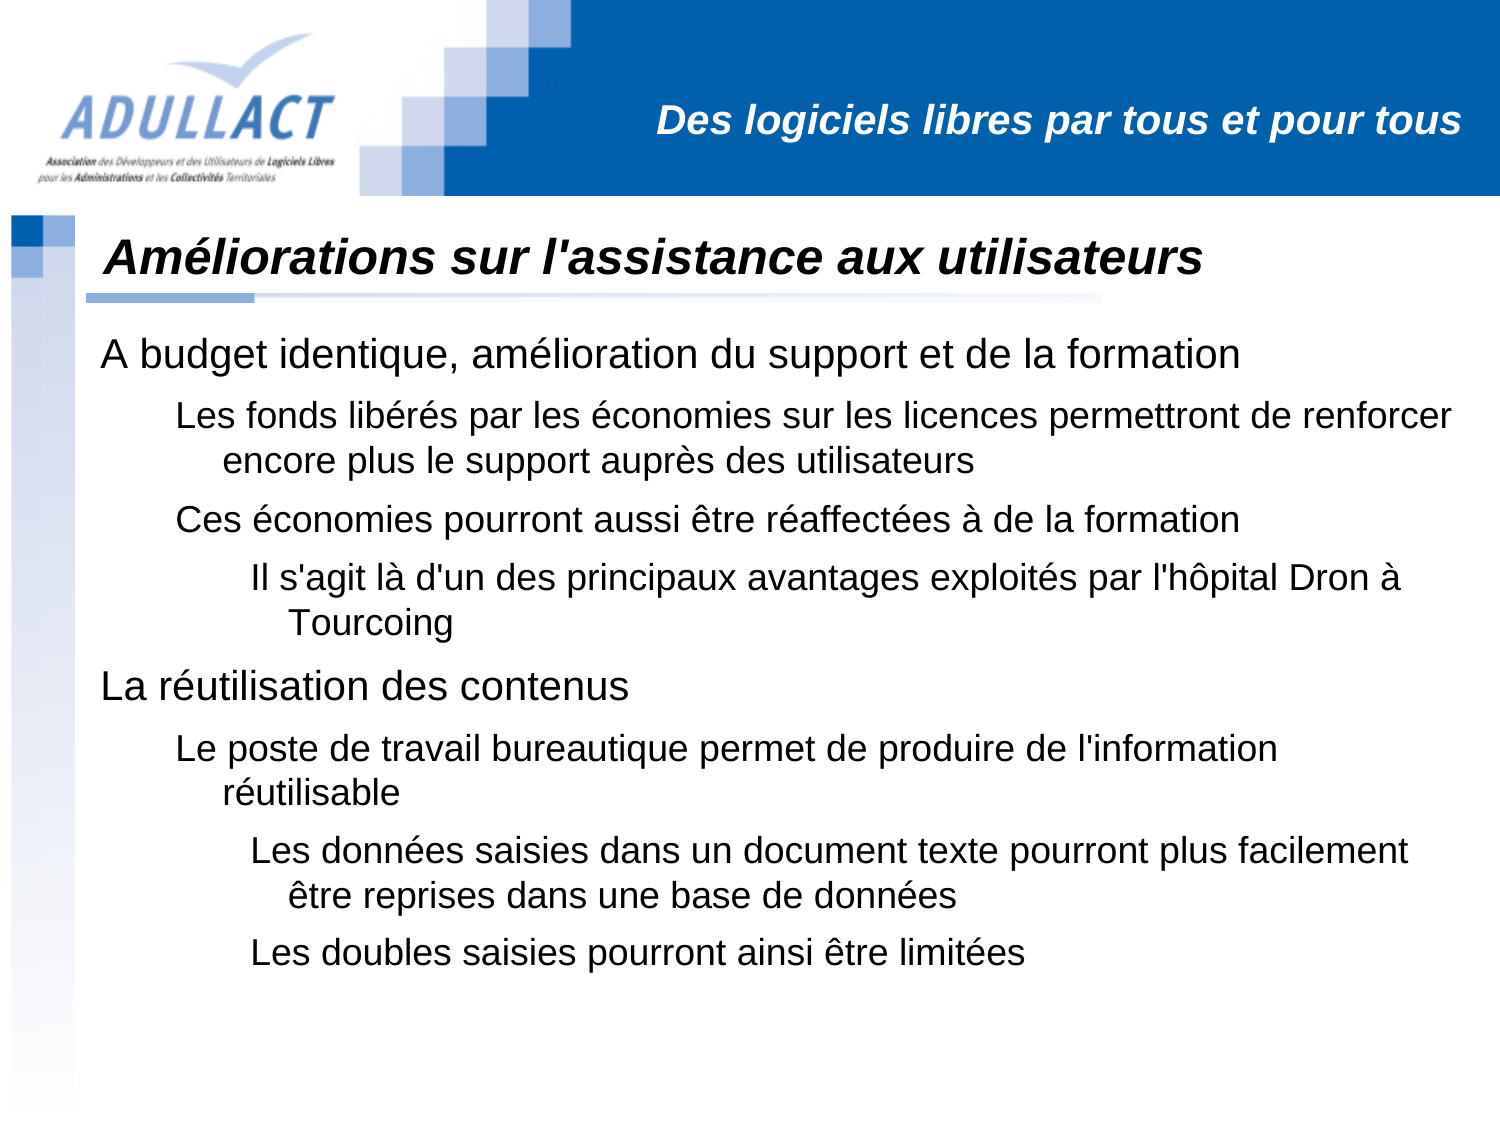

Améliorations sur l'assistance aux utilisateurs
# A budget identique, amélioration du support et de la formation
Les fonds libérés par les économies sur les licences permettront de renforcer encore plus le support auprès des utilisateurs
Ces économies pourront aussi être réaffectées à de la formation
Il s'agit là d'un des principaux avantages exploités par l'hôpital Dron à Tourcoing
La réutilisation des contenus
Le poste de travail bureautique permet de produire de l'information réutilisable
Les données saisies dans un document texte pourront plus facilement être reprises dans une base de données
Les doubles saisies pourront ainsi être limitées